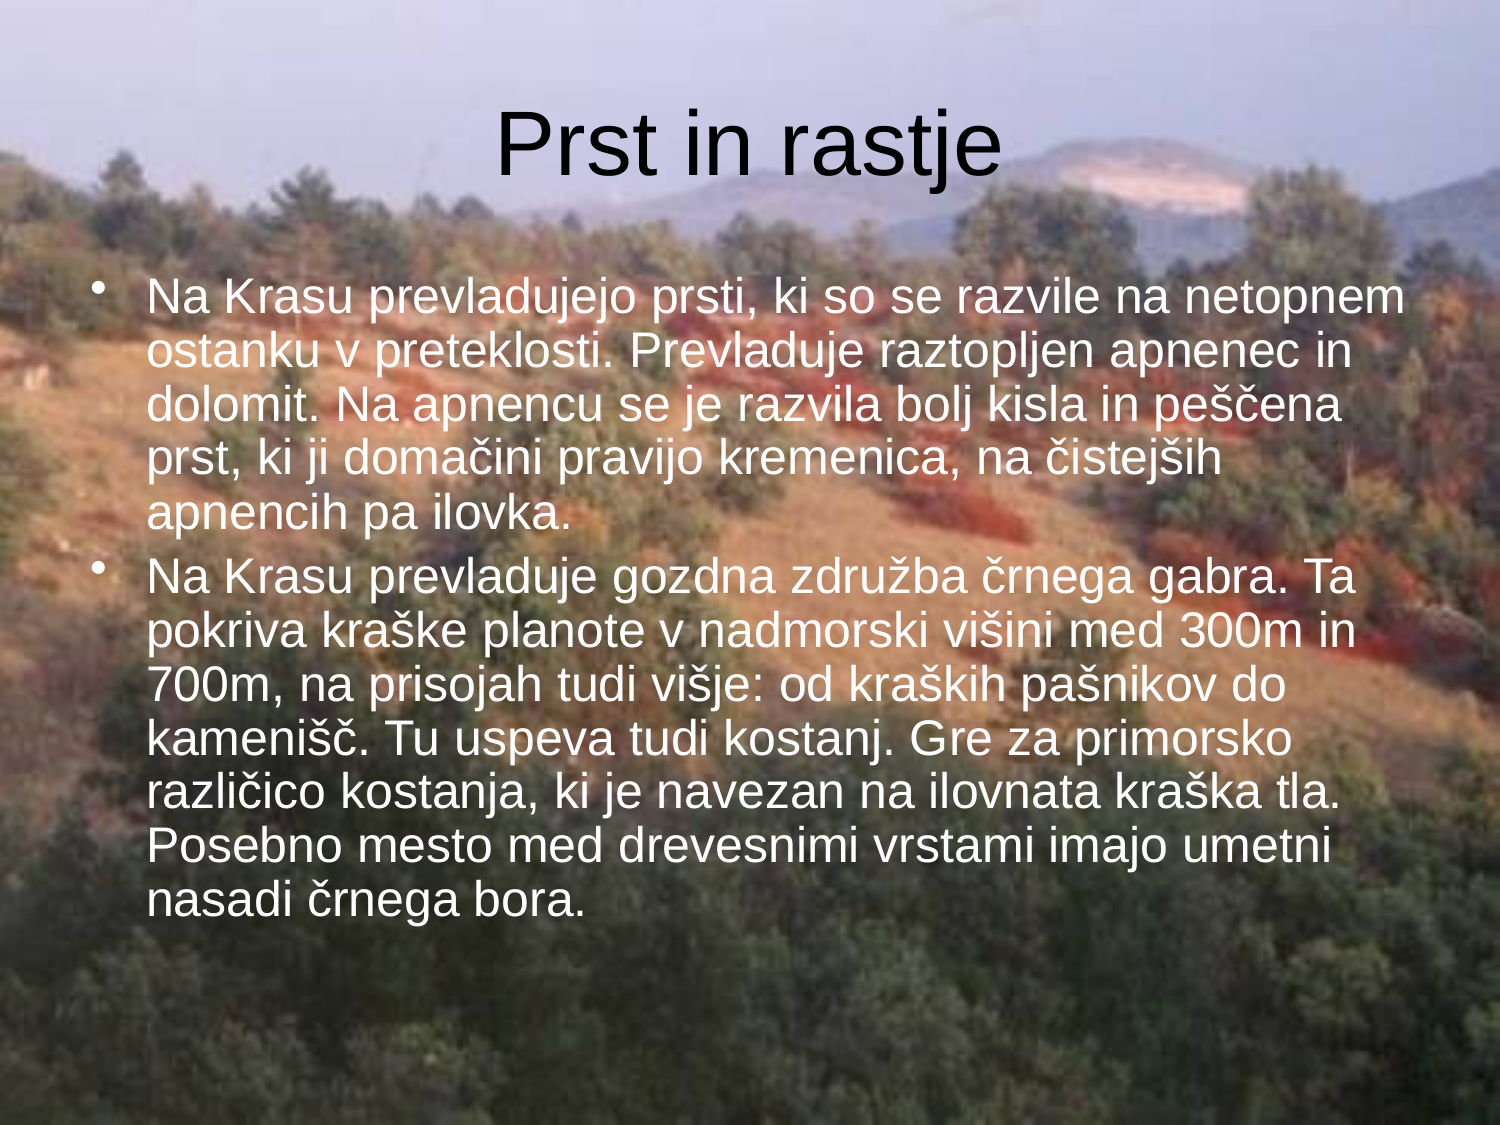

# Prst in rastje
Na Krasu prevladujejo prsti, ki so se razvile na netopnem ostanku v preteklosti. Prevladuje raztopljen apnenec in dolomit. Na apnencu se je razvila bolj kisla in peščena prst, ki ji domačini pravijo kremenica, na čistejših apnencih pa ilovka.
Na Krasu prevladuje gozdna združba črnega gabra. Ta pokriva kraške planote v nadmorski višini med 300m in 700m, na prisojah tudi višje: od kraških pašnikov do kamenišč. Tu uspeva tudi kostanj. Gre za primorsko različico kostanja, ki je navezan na ilovnata kraška tla. Posebno mesto med drevesnimi vrstami imajo umetni nasadi črnega bora.